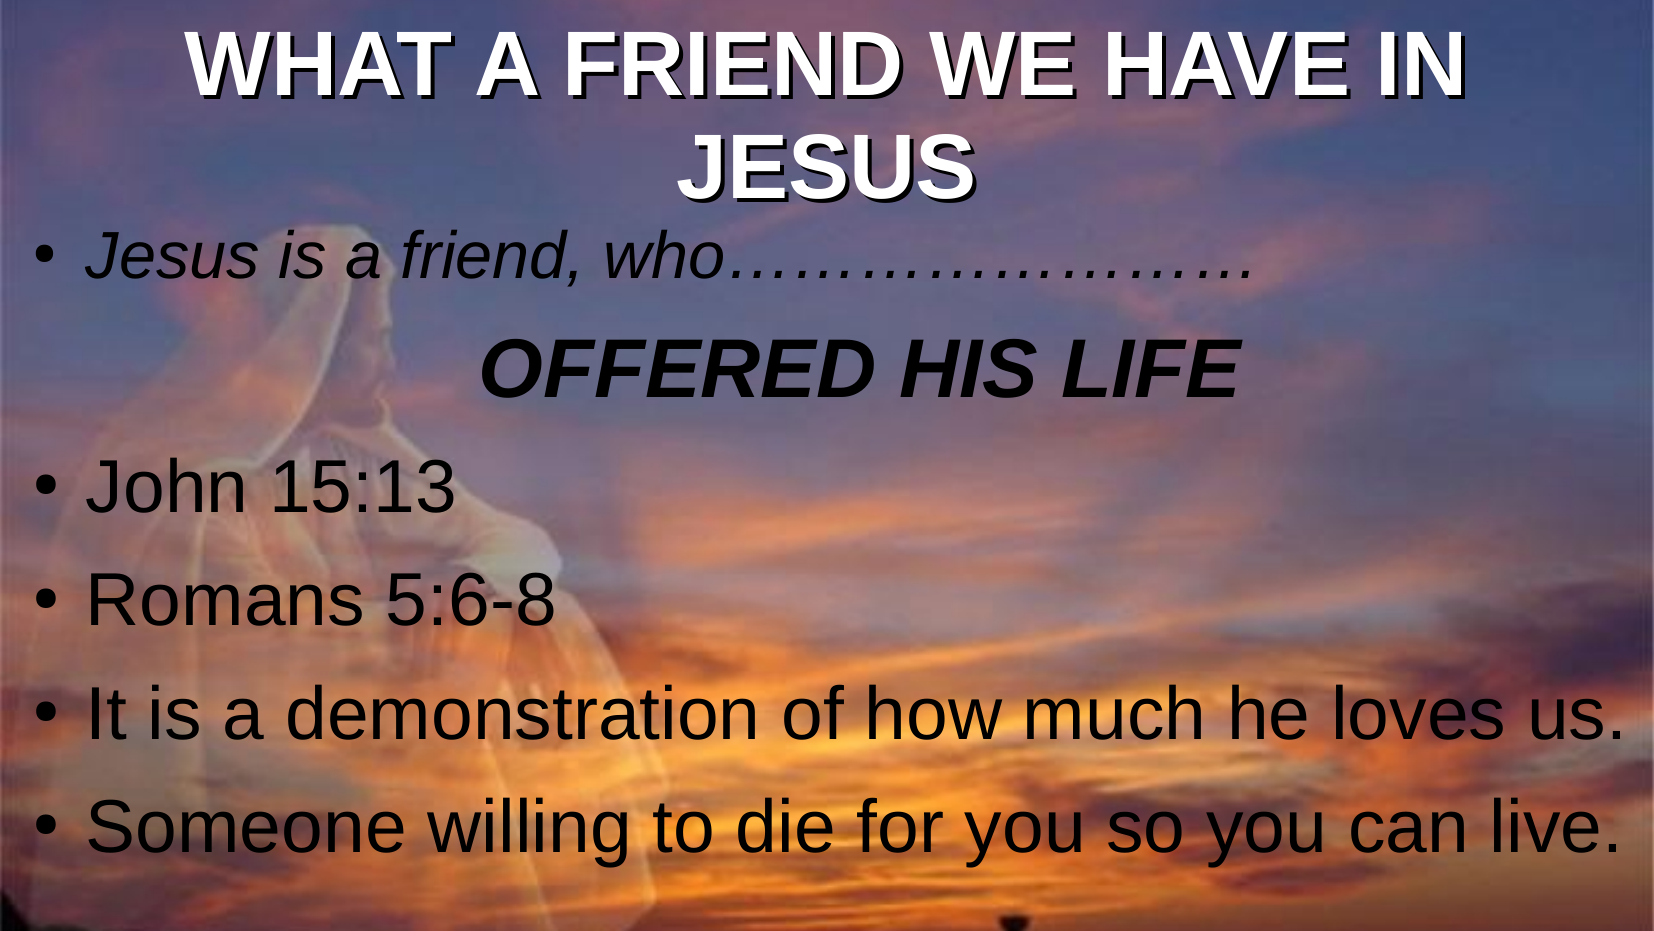

# WHAT A FRIEND WE HAVE IN JESUS
Jesus is a friend, who……………………
OFFERED HIS LIFE
John 15:13
Romans 5:6-8
It is a demonstration of how much he loves us.
Someone willing to die for you so you can live.